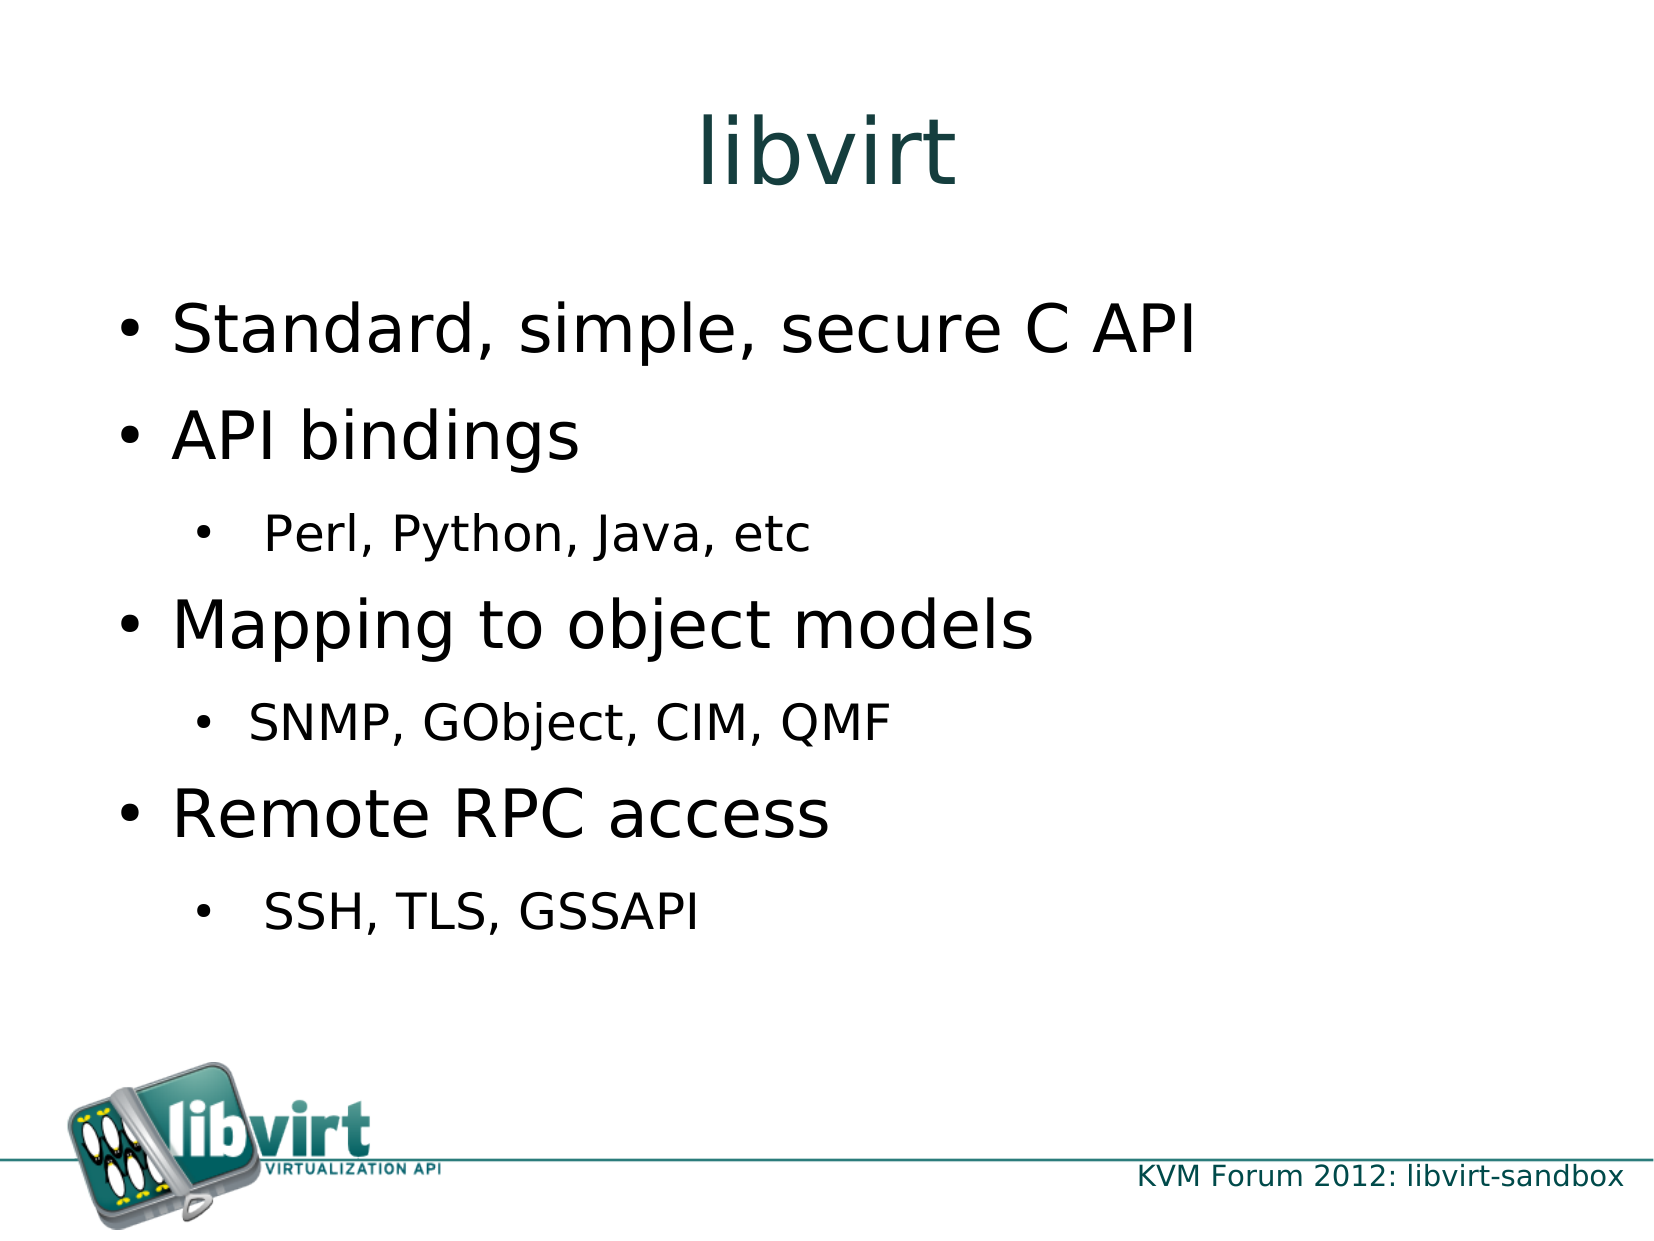

# libvirt
Standard, simple, secure C API
API bindings
 Perl, Python, Java, etc
Mapping to object models
SNMP, GObject, CIM, QMF
Remote RPC access
 SSH, TLS, GSSAPI
KVM Forum 2012: libvirt-sandbox